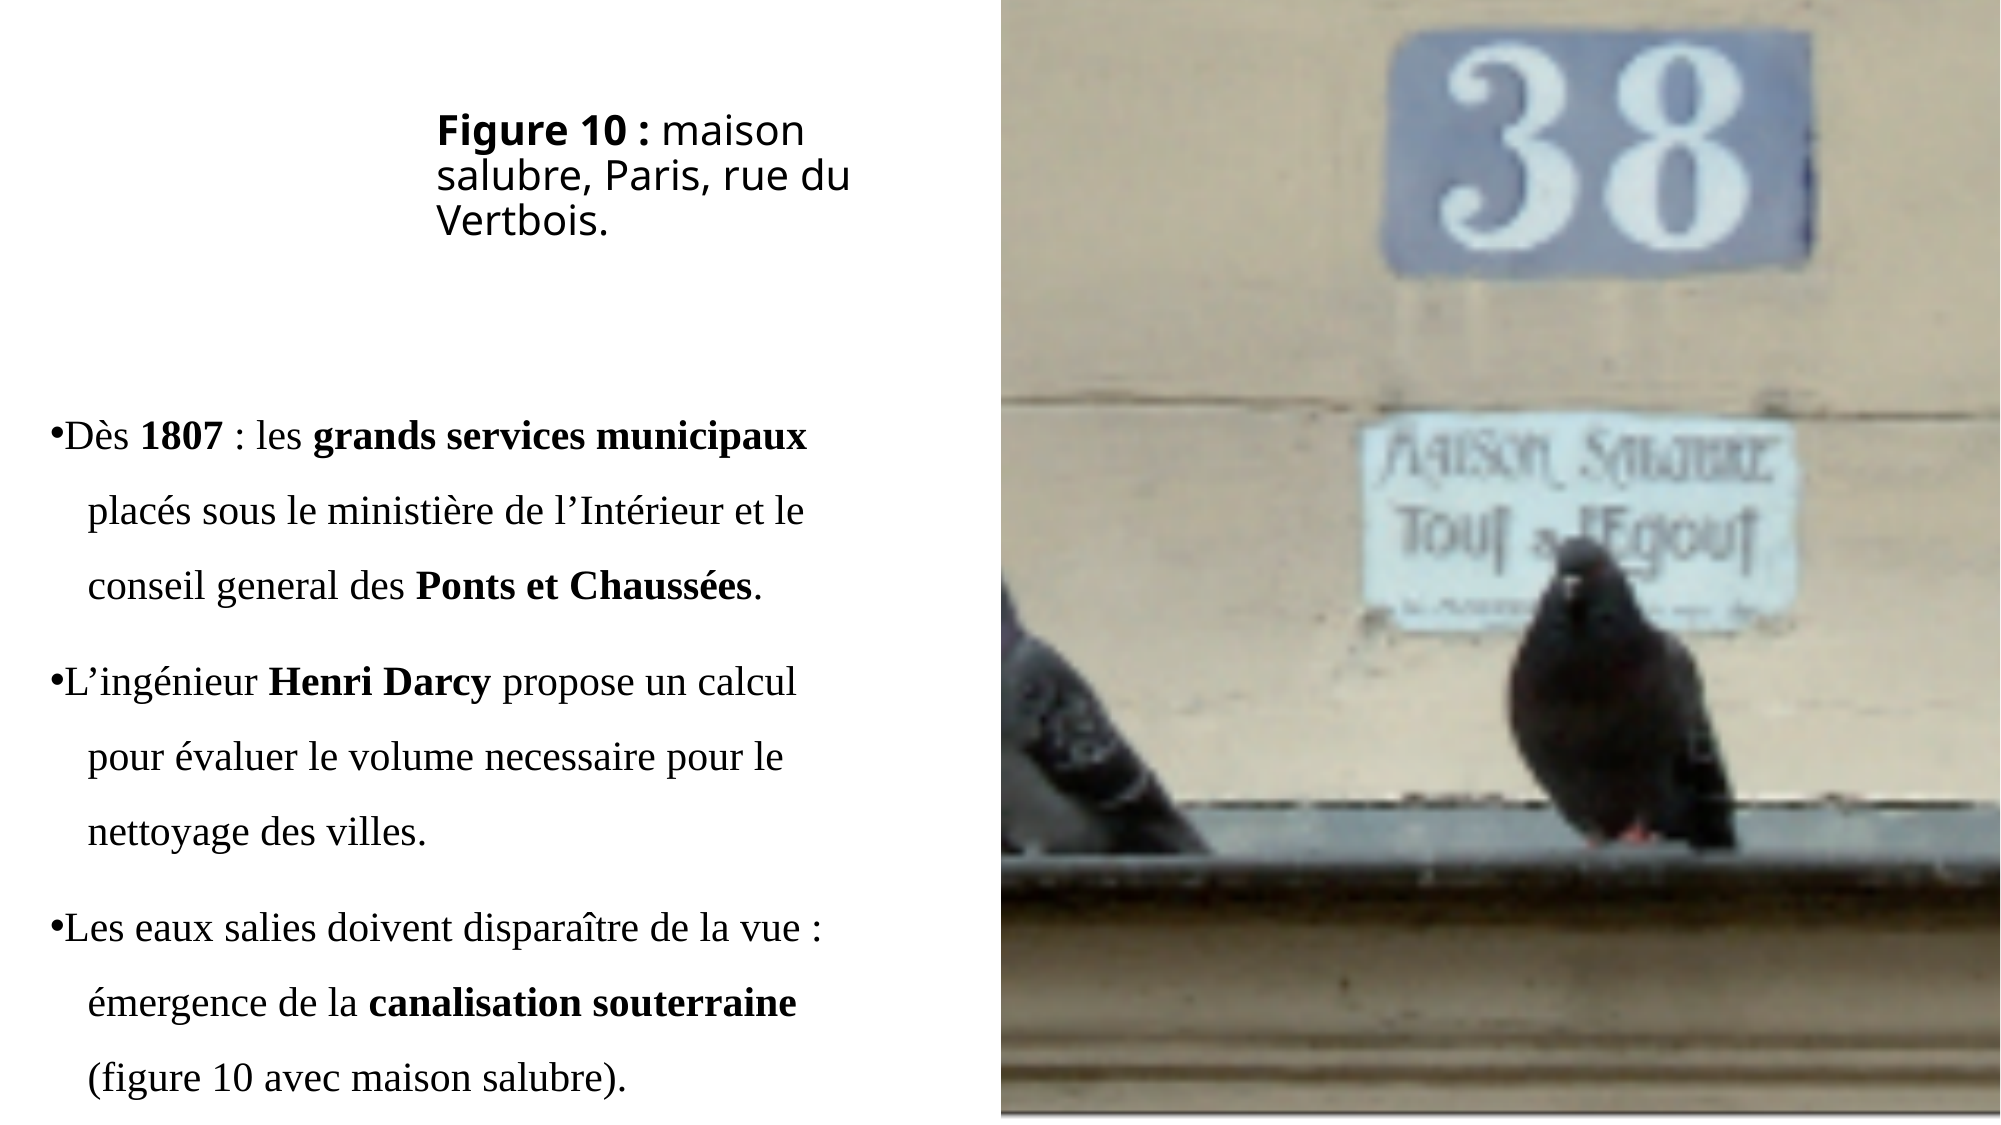

# Figure 10 : maison salubre, Paris, rue du Vertbois.
Dès 1807 : les grands services municipaux placés sous le ministière de l’Intérieur et le conseil general des Ponts et Chaussées.
L’ingénieur Henri Darcy propose un calcul pour évaluer le volume necessaire pour le nettoyage des villes.
Les eaux salies doivent disparaître de la vue : émergence de la canalisation souterraine (figure 10 avec maison salubre).